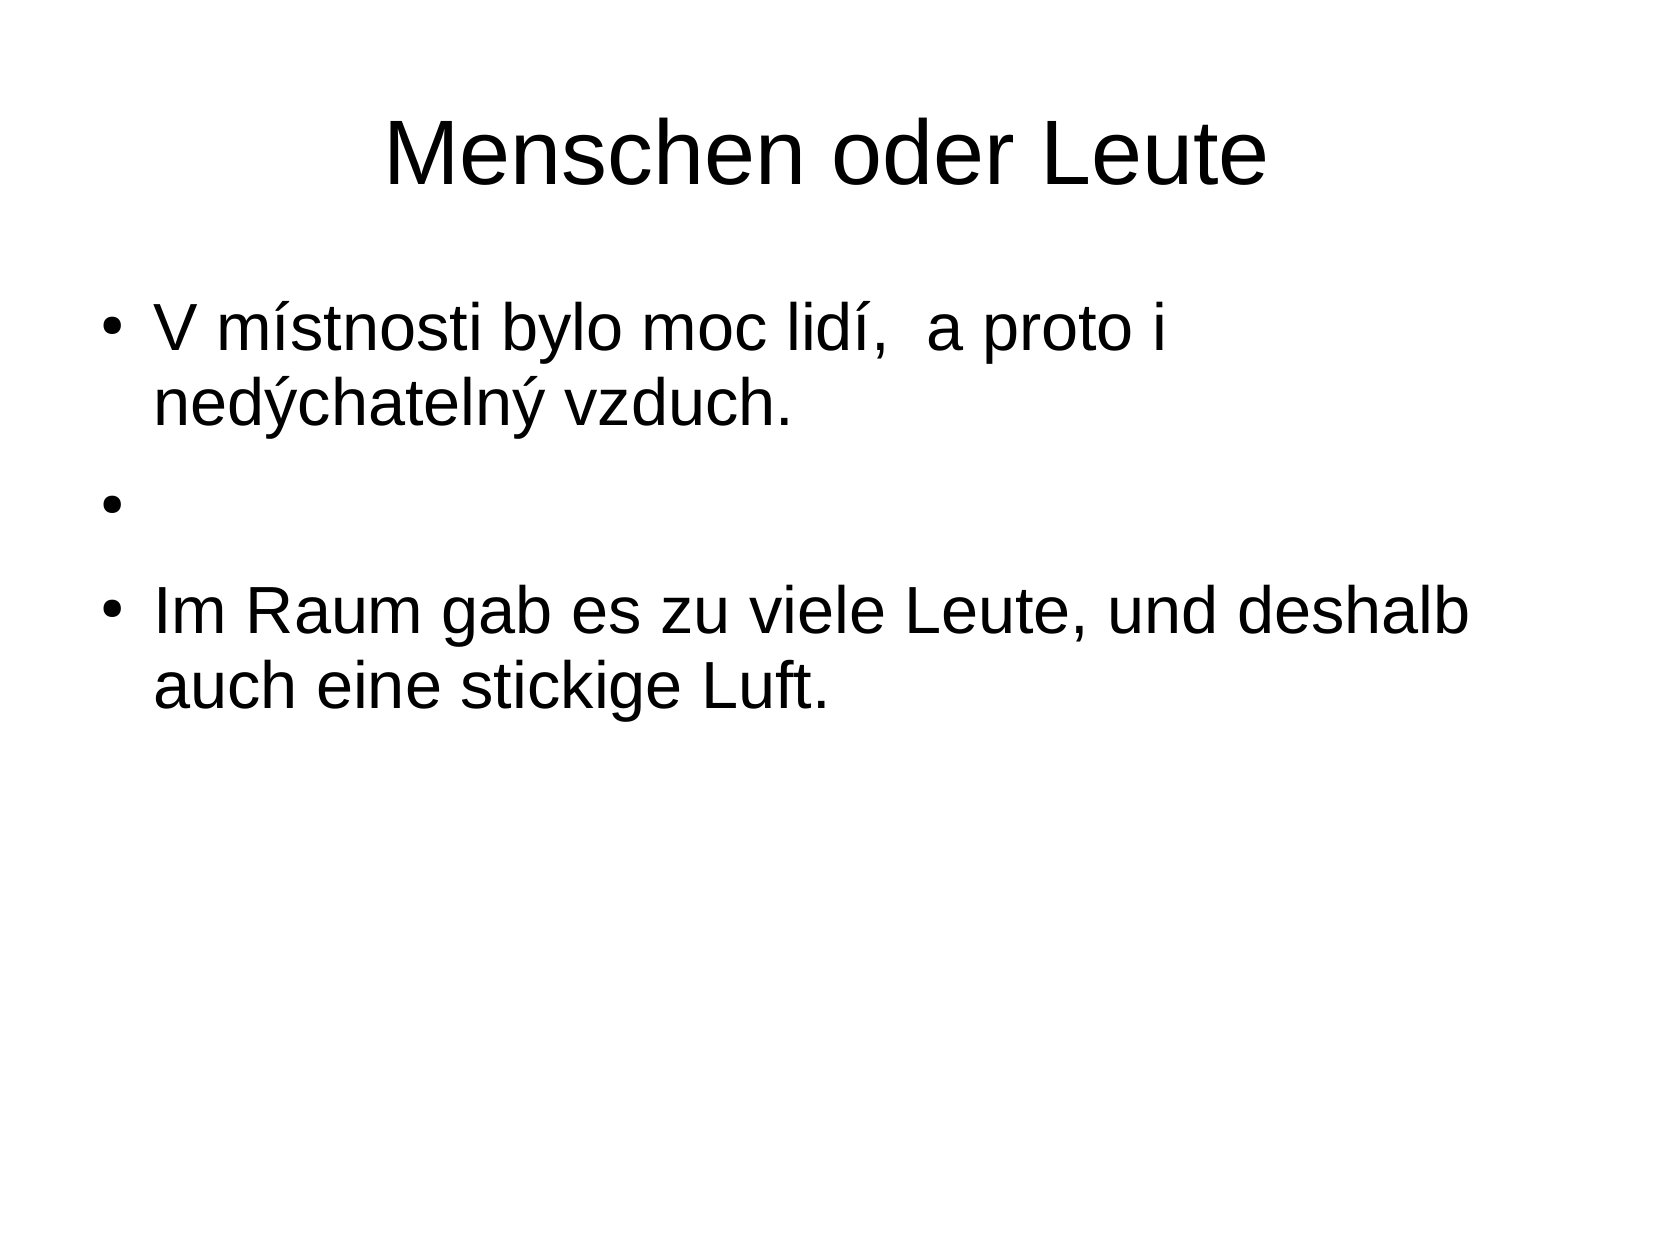

# Menschen oder Leute
V místnosti bylo moc lidí, a proto i nedýchatelný vzduch.
Im Raum gab es zu viele Leute, und deshalb auch eine stickige Luft.